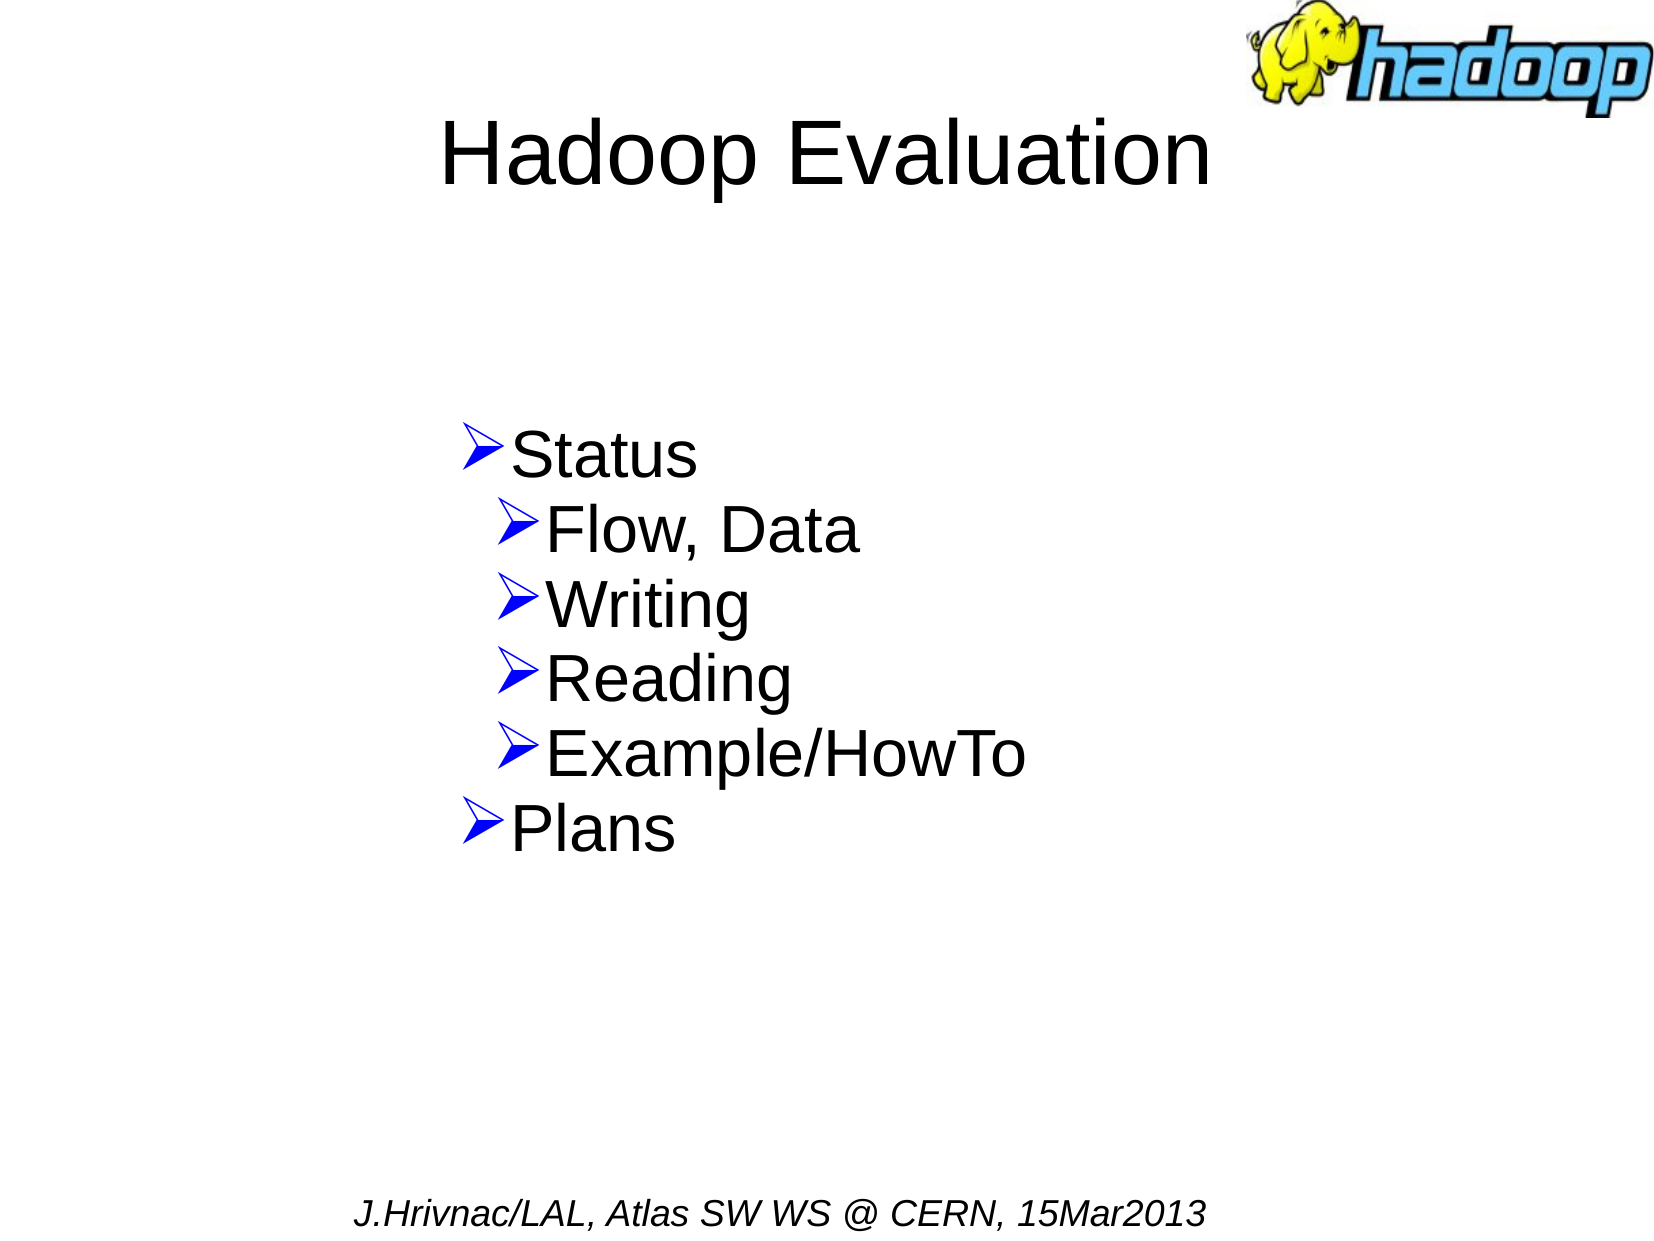

# Hadoop Evaluation
Status
Flow, Data
Writing
Reading
Example/HowTo
Plans
J.Hrivnac/LAL, Atlas SW WS @ CERN, 15Mar2013